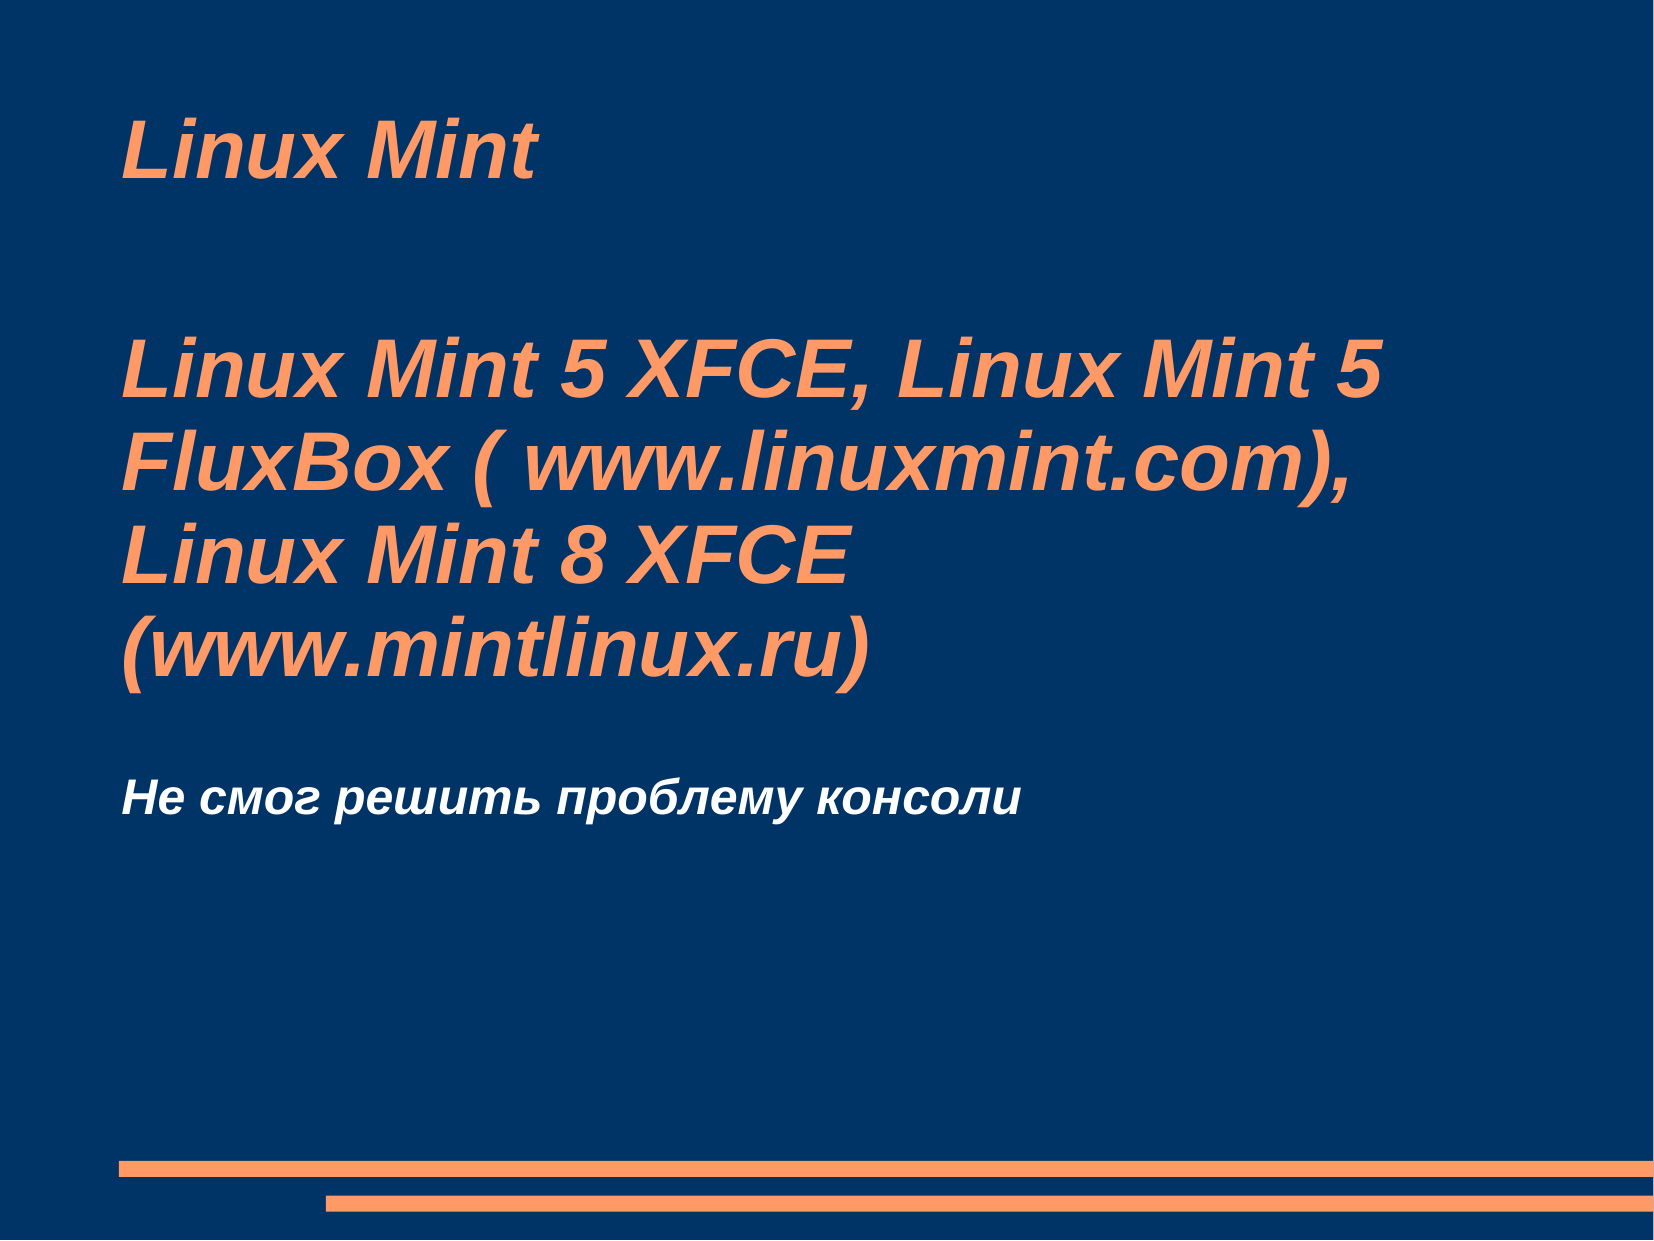

# Linux Mint
Linux Mint 5 XFCE, Linux Mint 5 FluxBox ( www.linuxmint.com), Linux Mint 8 XFCE (www.mintlinux.ru)
Не смог решить проблему консоли